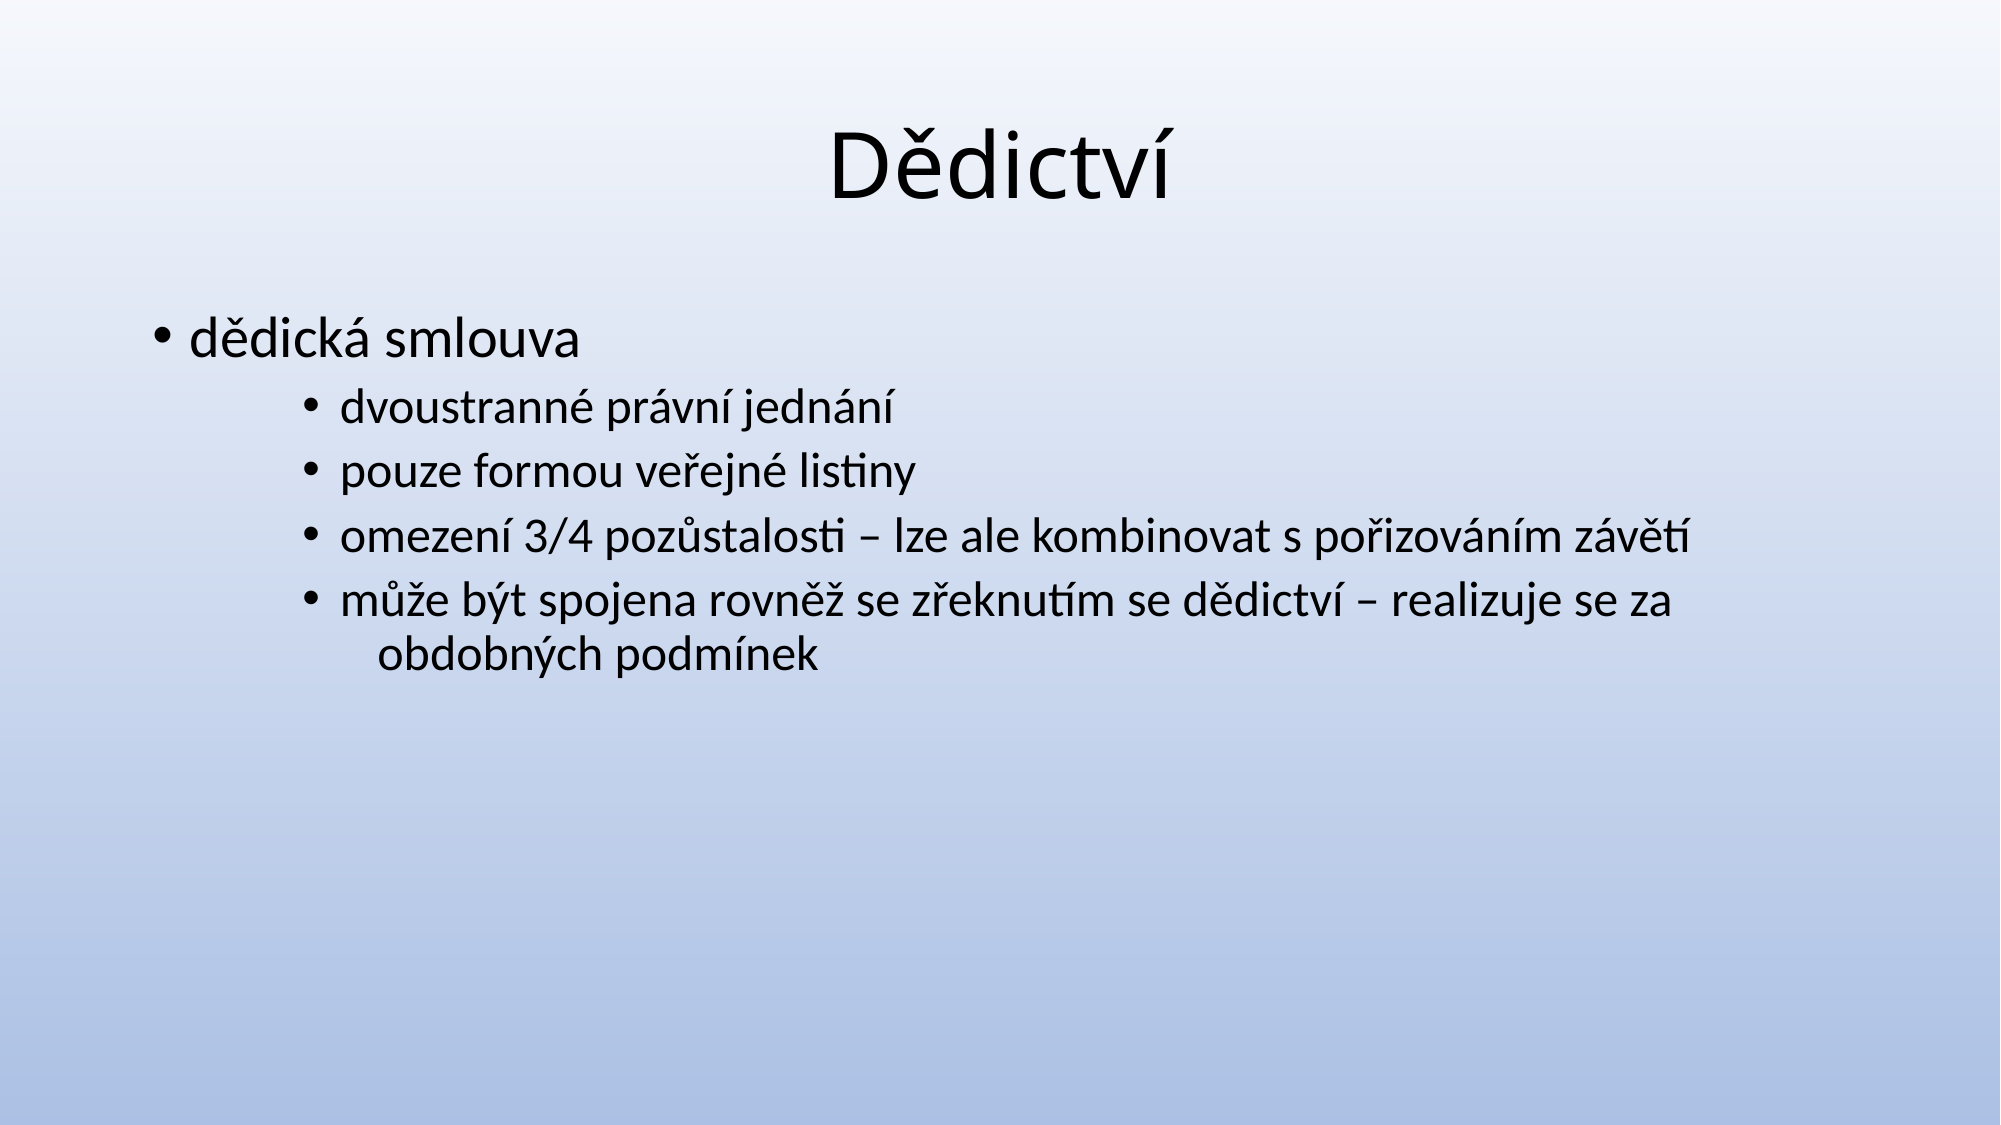

# Dědictví
dědická smlouva
dvoustranné právní jednání
pouze formou veřejné listiny
omezení 3/4 pozůstalosti – lze ale kombinovat s pořizováním závětí
může být spojena rovněž se zřeknutím se dědictví – realizuje se za obdobných podmínek